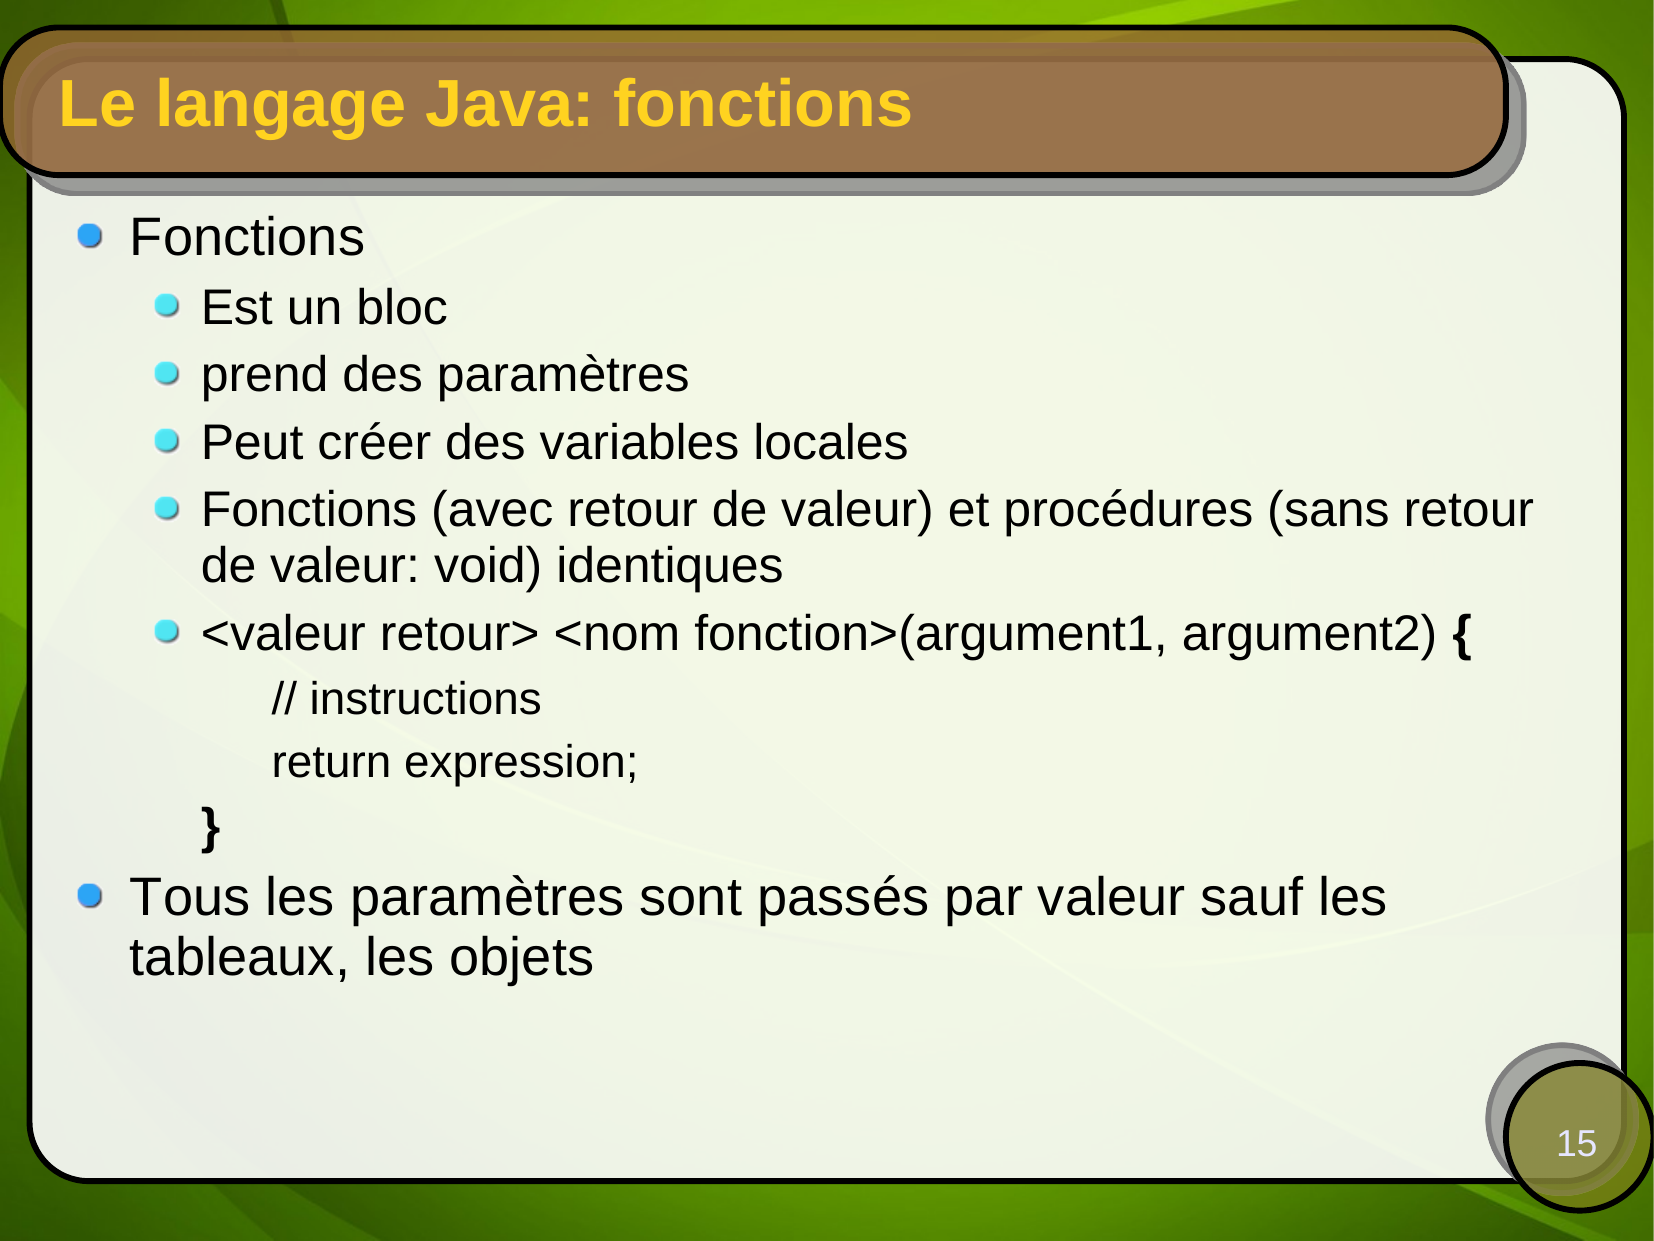

# Le langage Java: fonctions
Fonctions
Est un bloc
prend des paramètres
Peut créer des variables locales
Fonctions (avec retour de valeur) et procédures (sans retour de valeur: void) identiques
<valeur retour> <nom fonction>(argument1, argument2) {
// instructions
return expression;
}
Tous les paramètres sont passés par valeur sauf les tableaux, les objets
15